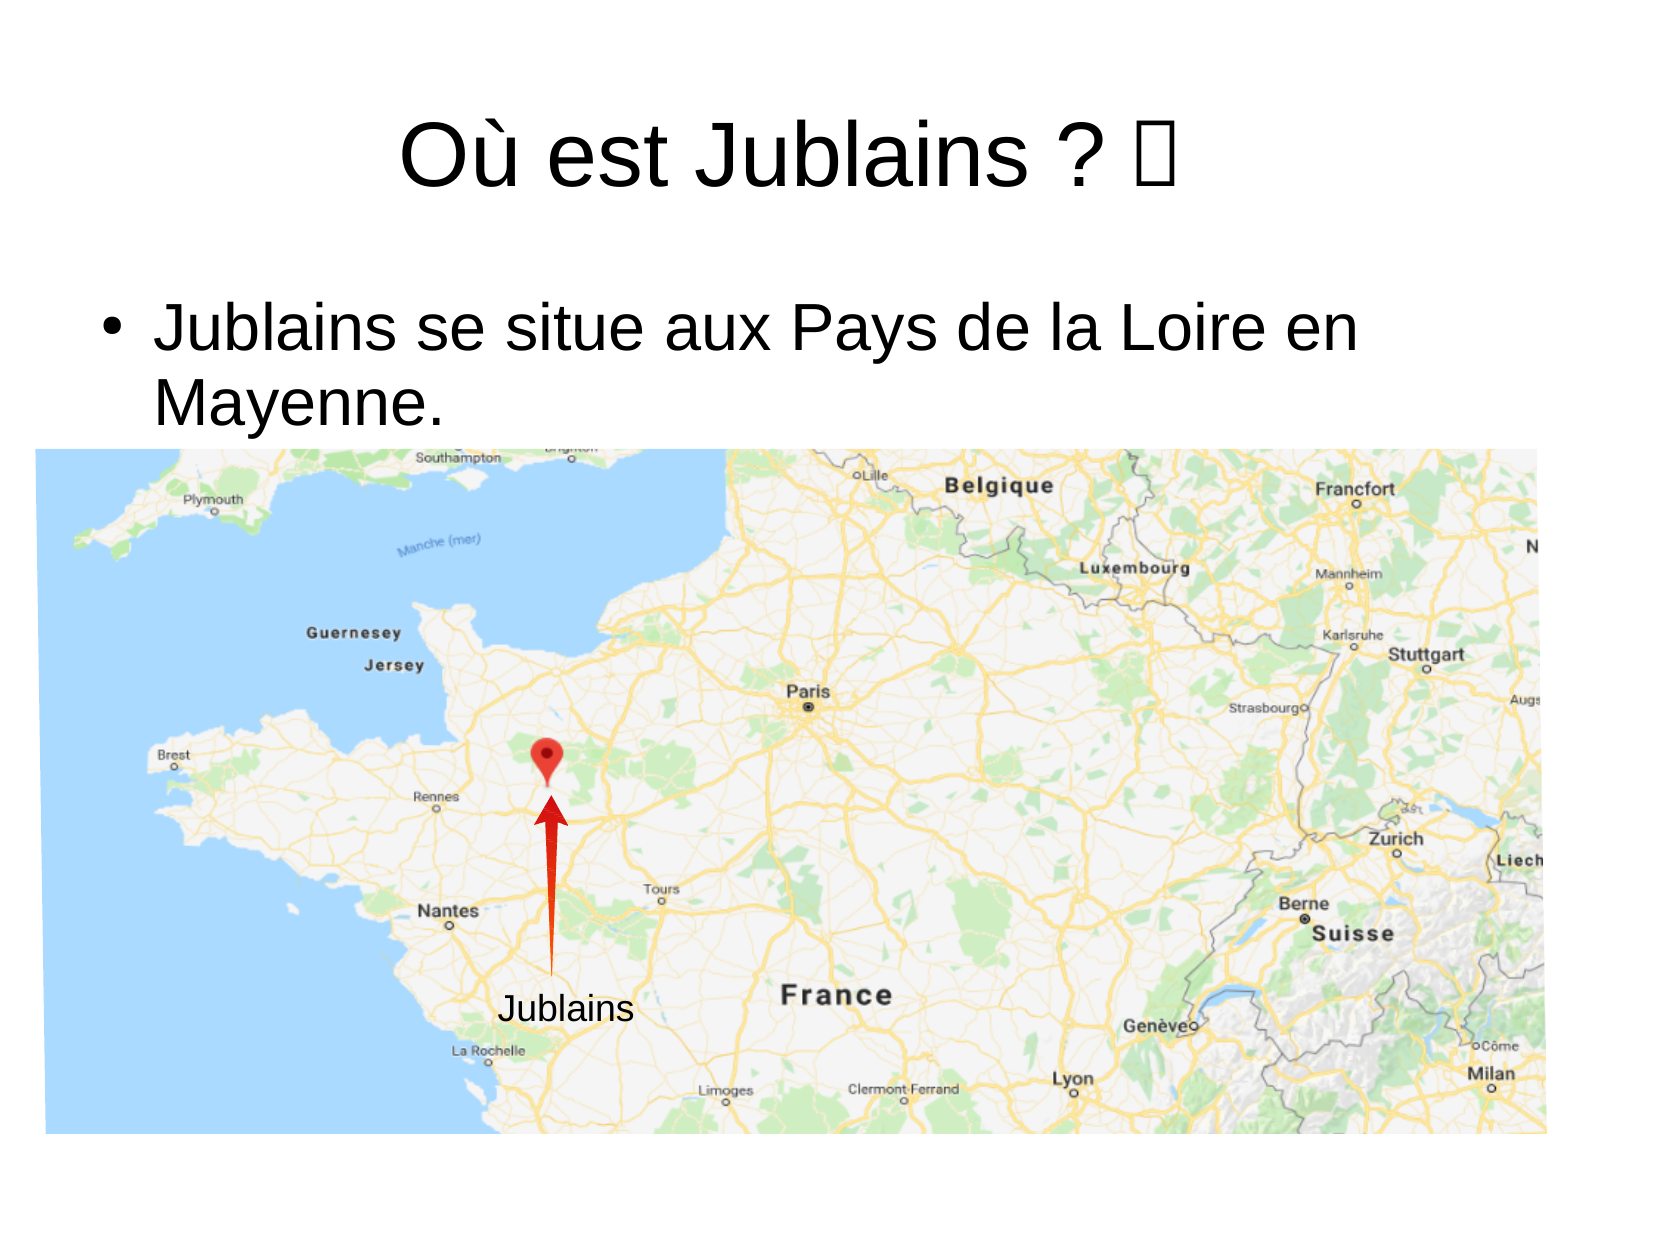

# Où est Jublains ?ﾲ
Jublains se situe aux Pays de la Loire en Mayenne.
Jublains